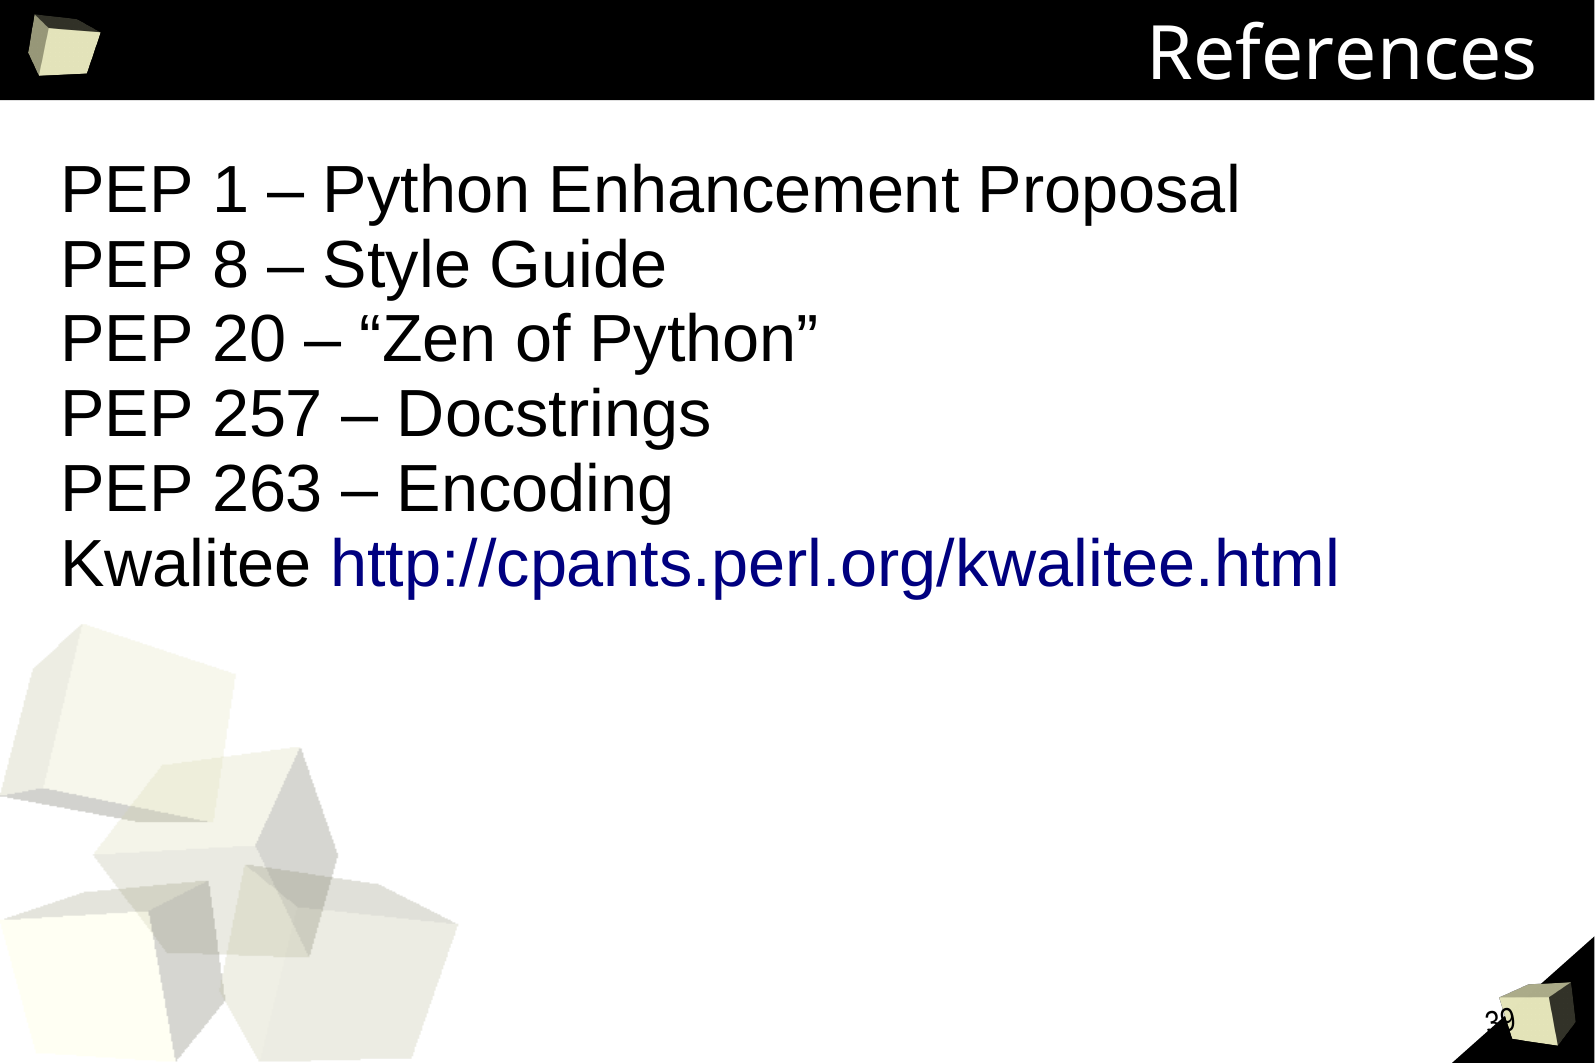

# References
PEP 1 – Python Enhancement Proposal
PEP 8 – Style Guide
PEP 20 – “Zen of Python”
PEP 257 – Docstrings
PEP 263 – Encoding
Kwalitee http://cpants.perl.org/kwalitee.html